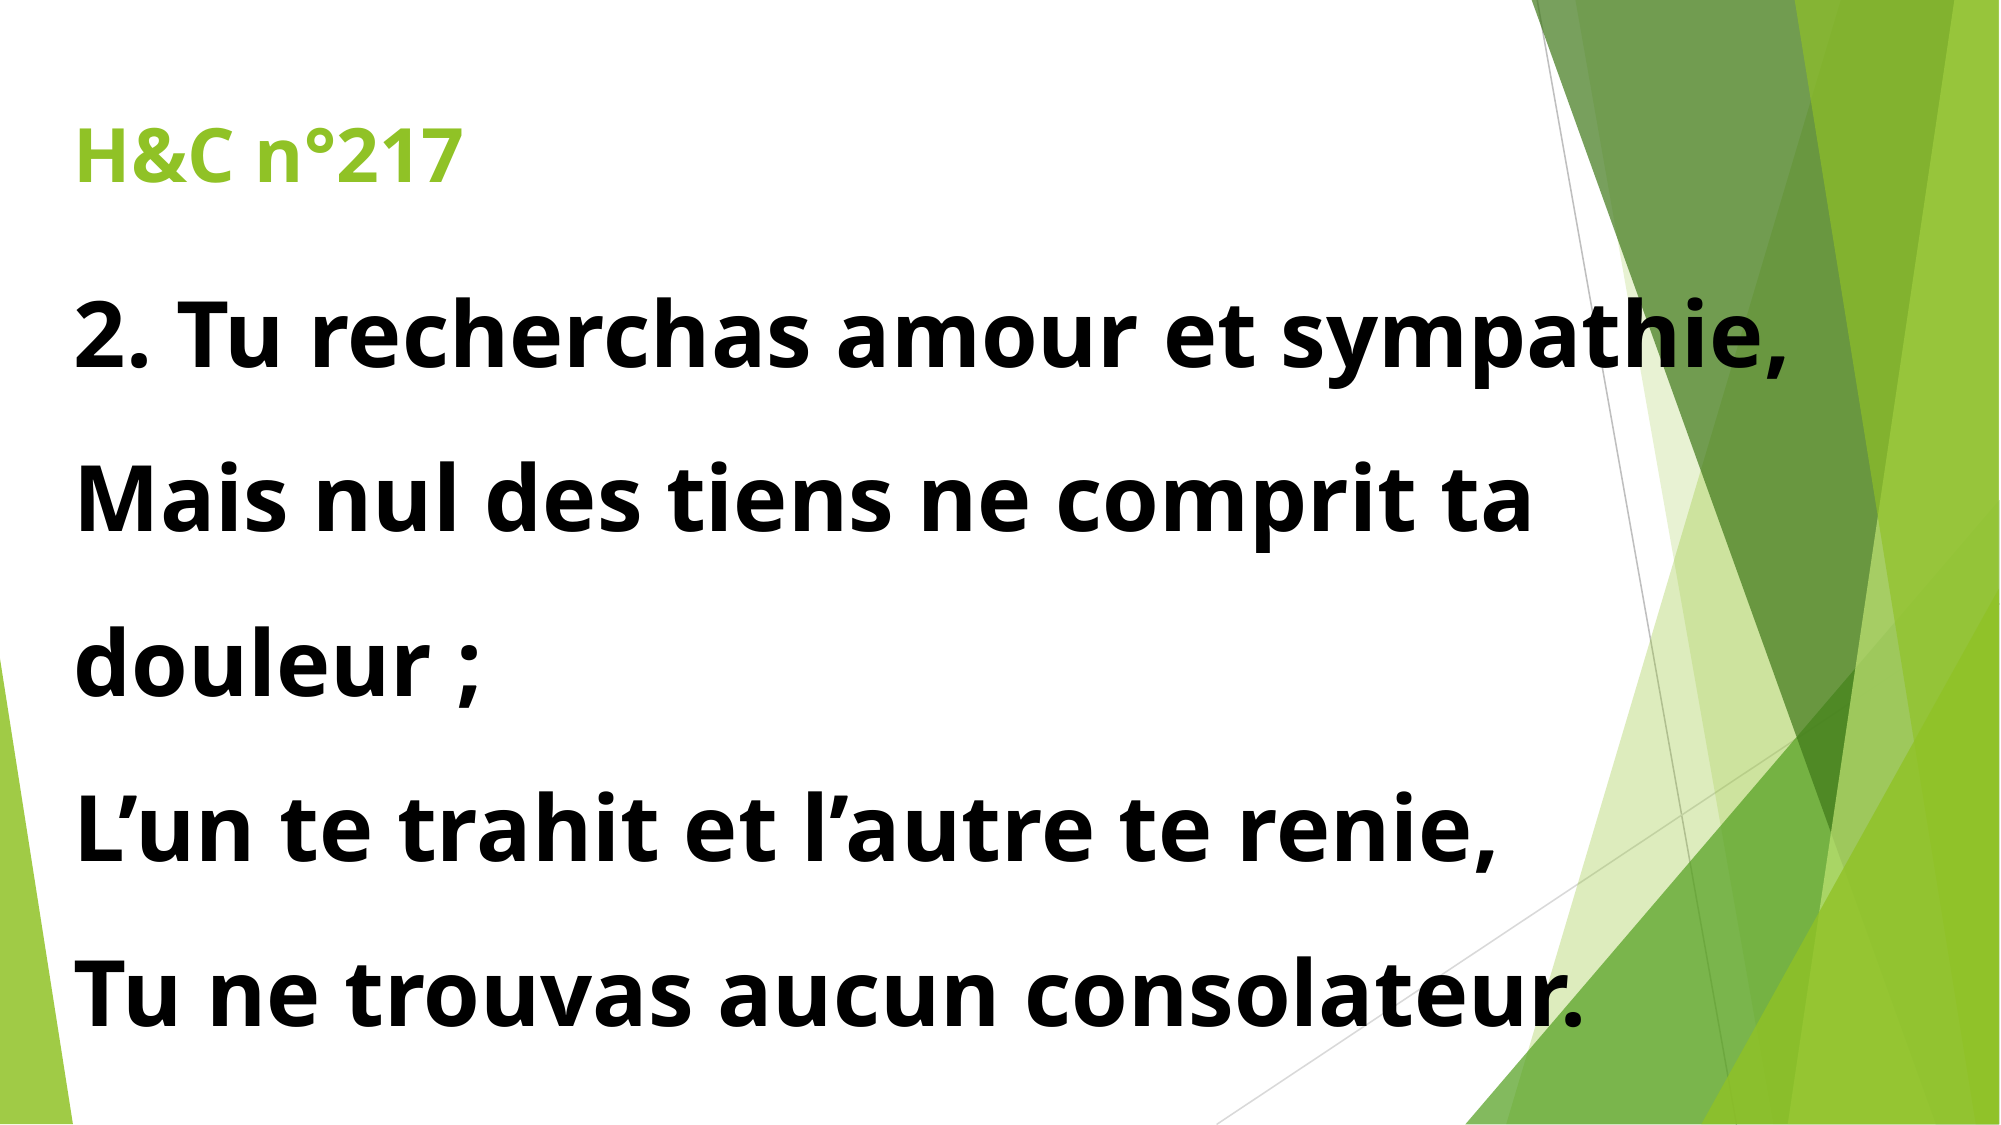

H&C n°217
2. Tu recherchas amour et sympathie,
Mais nul des tiens ne comprit ta douleur ;
L’un te trahit et l’autre te renie,
Tu ne trouvas aucun consolateur.